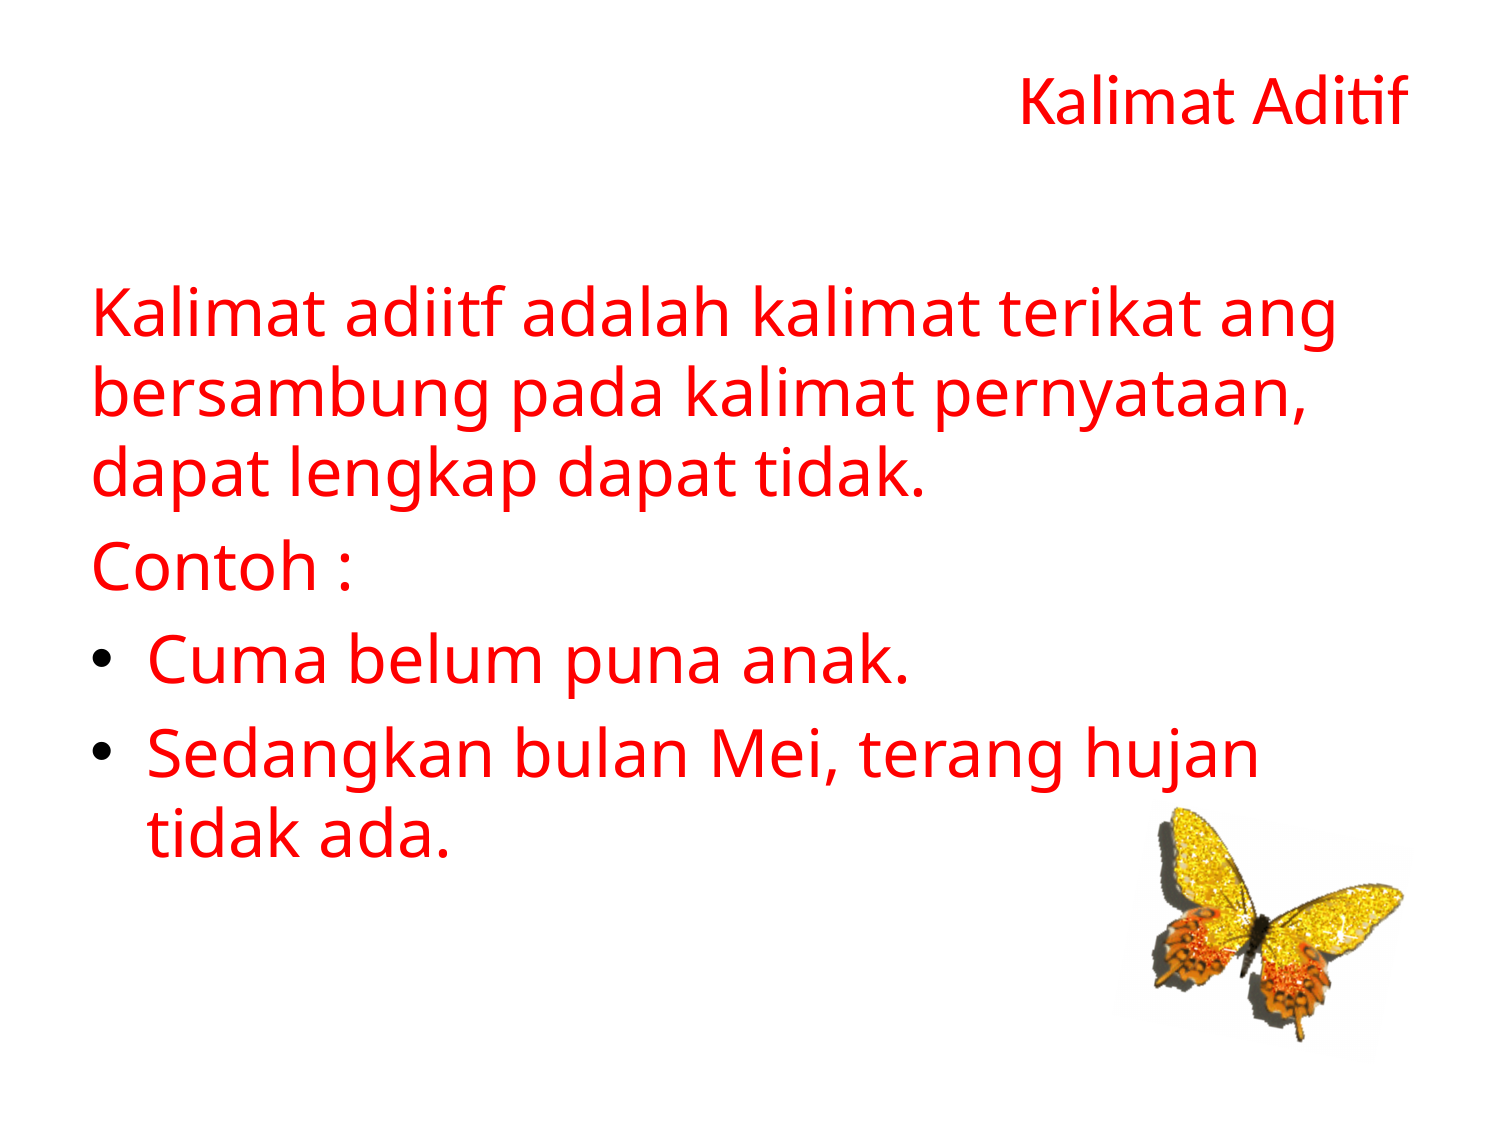

# Kalimat Aditif
Kalimat adiitf adalah kalimat terikat ang bersambung pada kalimat pernyataan, dapat lengkap dapat tidak.
Contoh :
Cuma belum puna anak.
Sedangkan bulan Mei, terang hujan tidak ada.